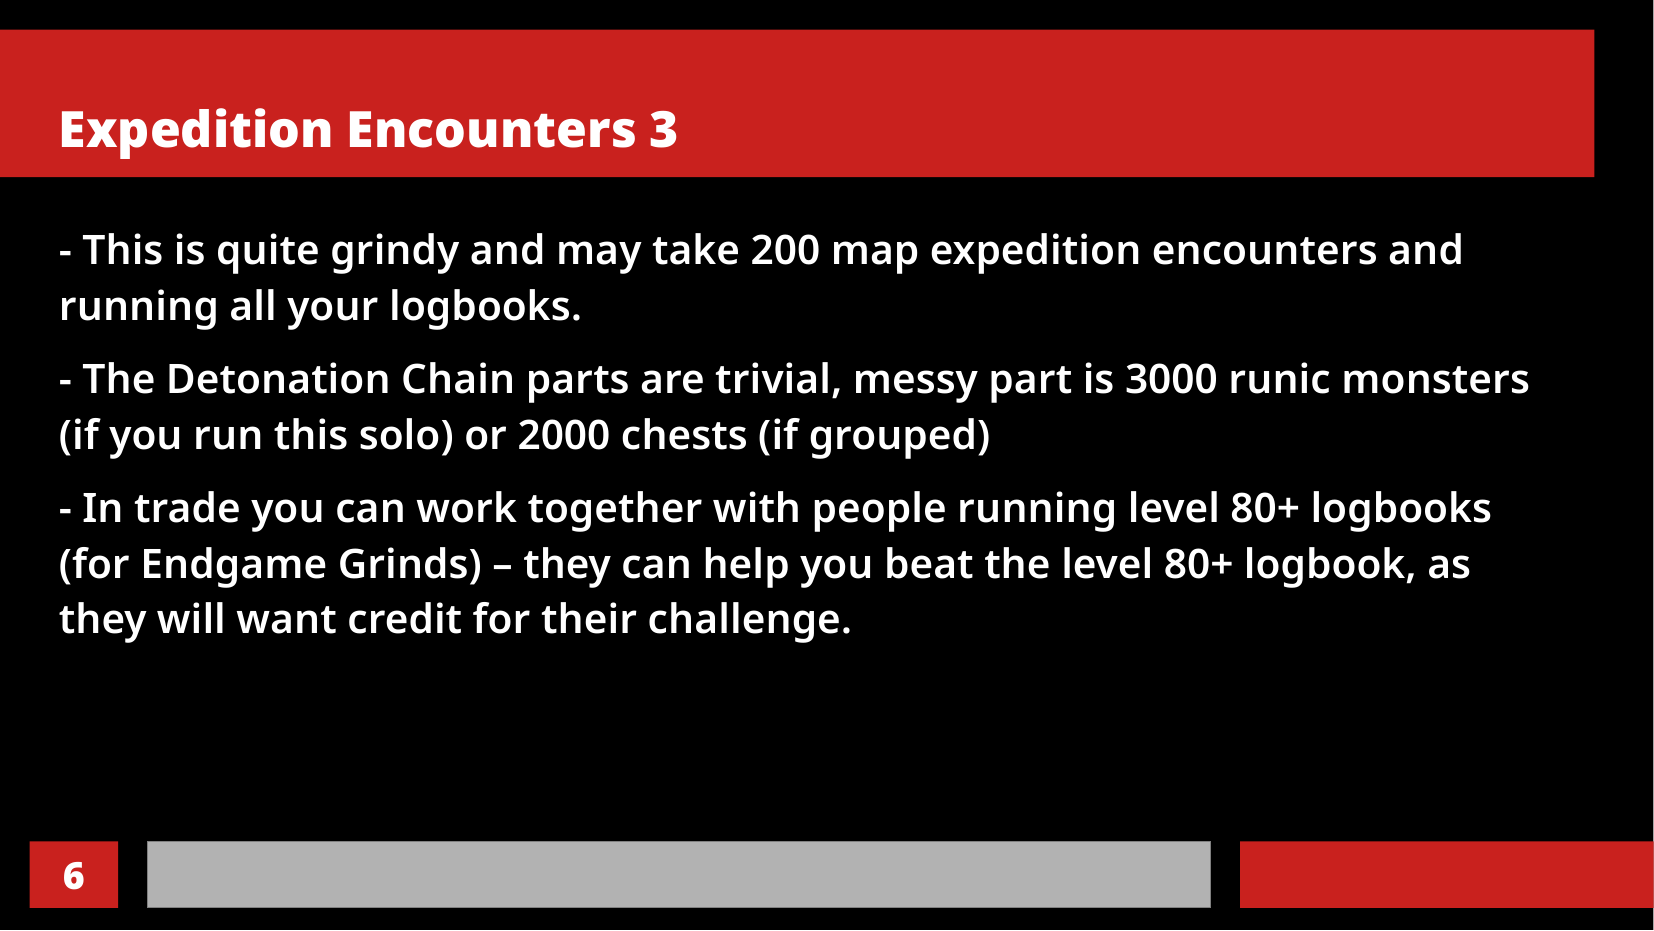

# Expedition Encounters 3
- This is quite grindy and may take 200 map expedition encounters and running all your logbooks.
- The Detonation Chain parts are trivial, messy part is 3000 runic monsters (if you run this solo) or 2000 chests (if grouped)
- In trade you can work together with people running level 80+ logbooks (for Endgame Grinds) – they can help you beat the level 80+ logbook, as they will want credit for their challenge.
6